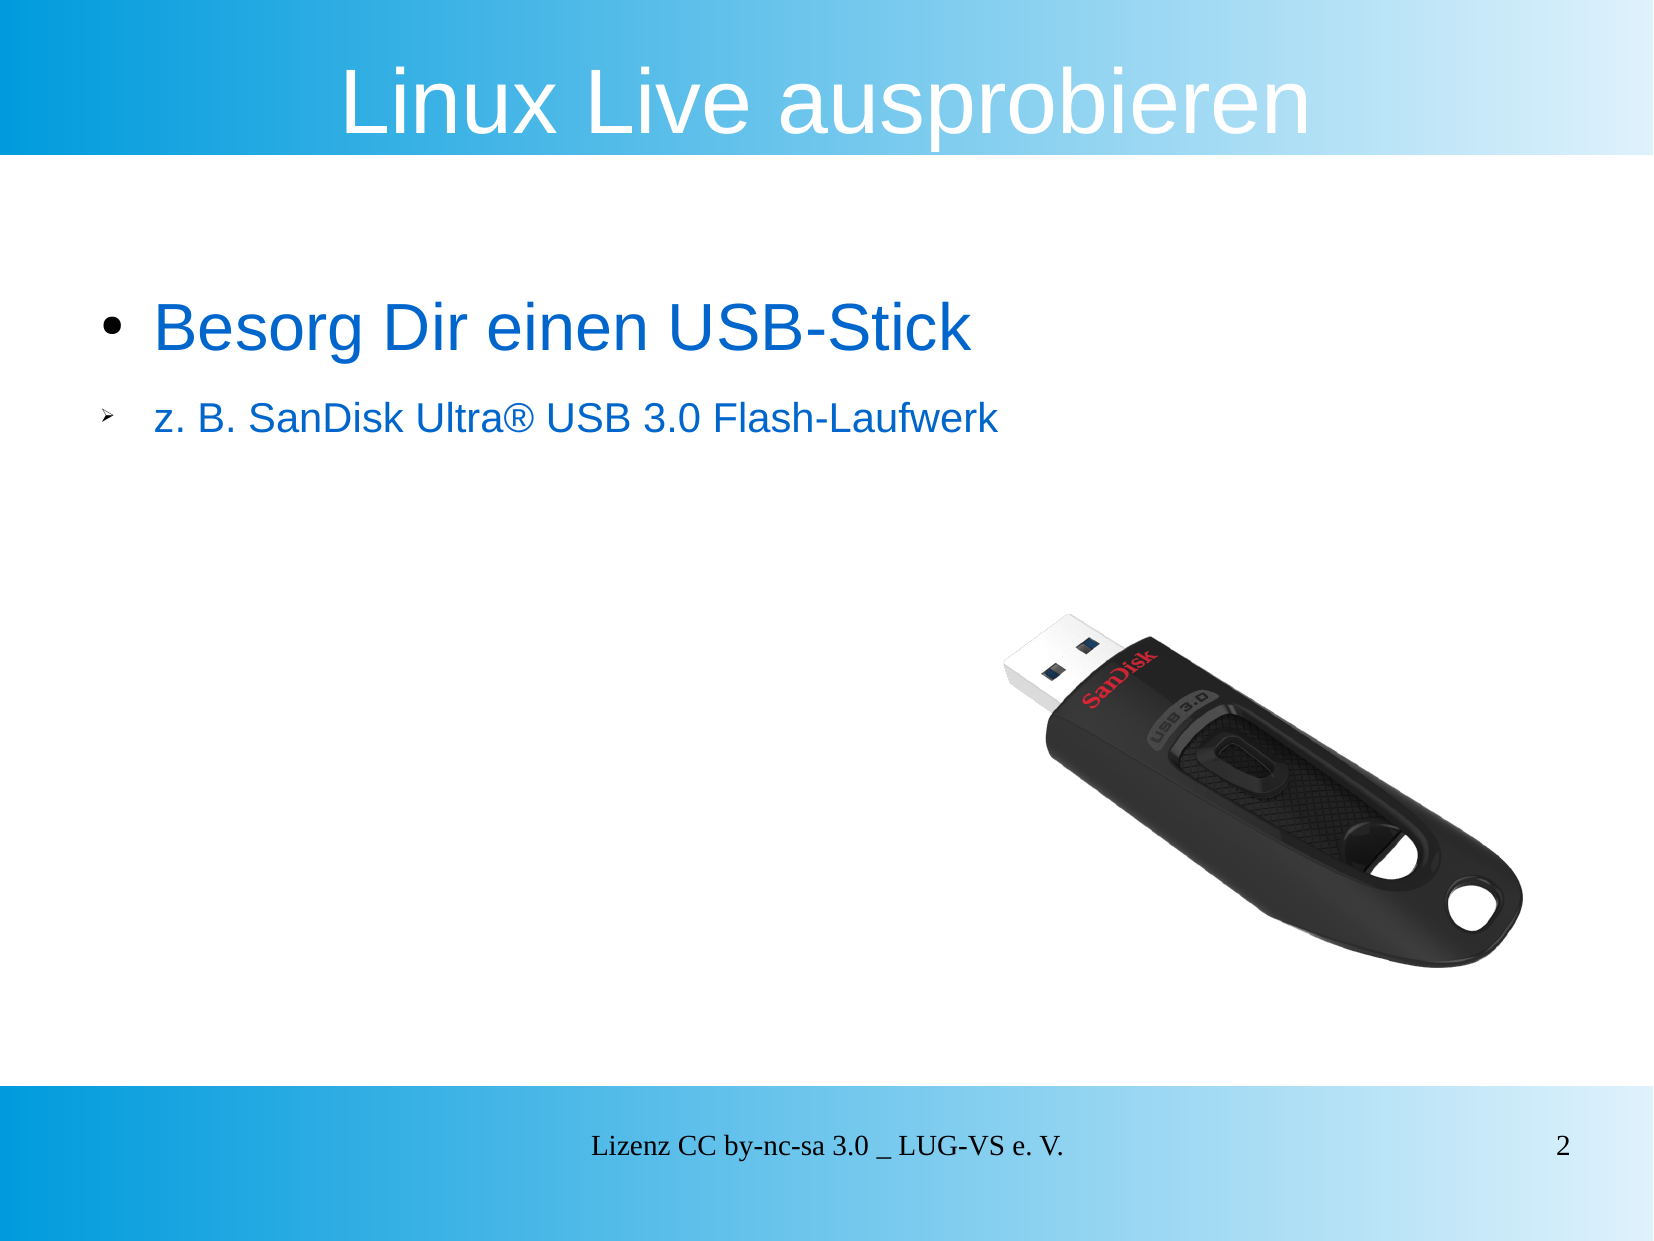

# Linux Live ausprobieren
Besorg Dir einen USB-Stick
z. B. SanDisk Ultra® USB 3.0 Flash-Laufwerk
Lizenz CC by-nc-sa 3.0 _ LUG-VS e. V.
2